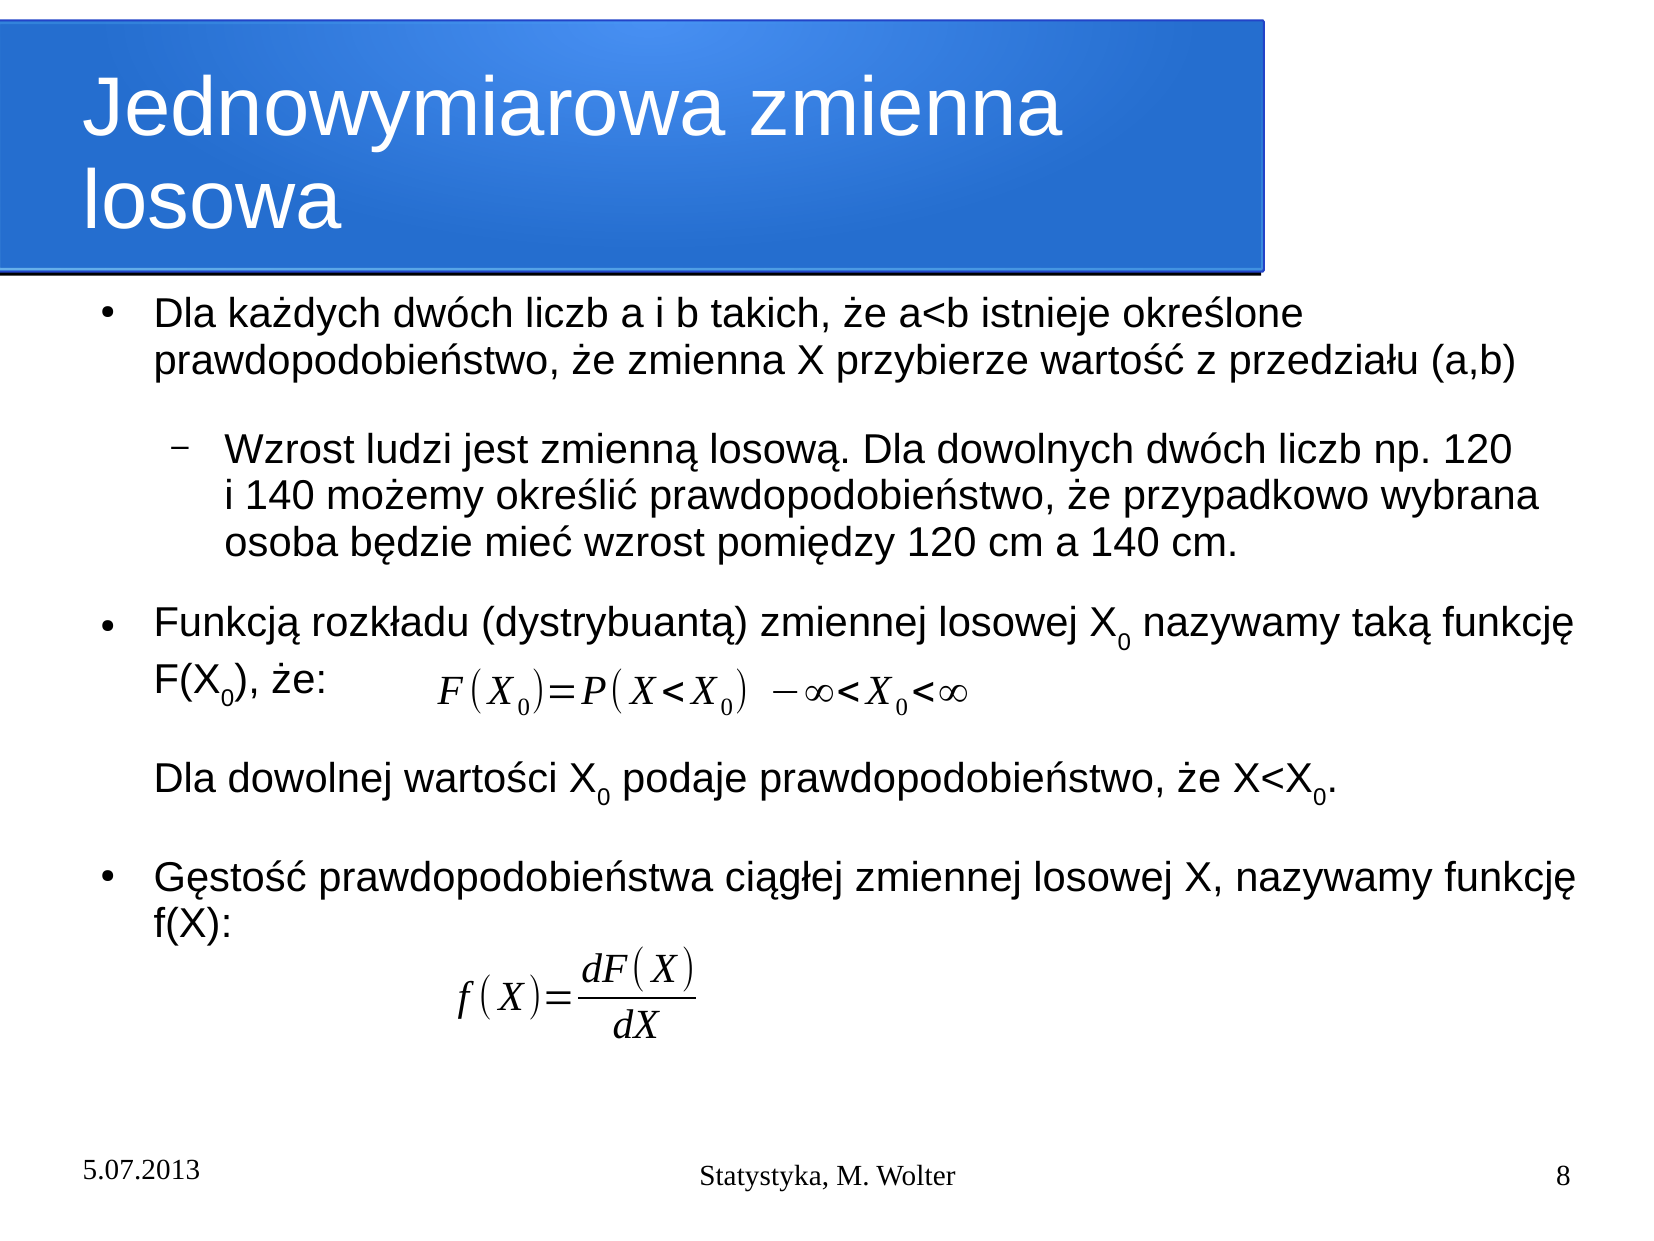

# Jednowymiarowa zmienna losowa
Dla każdych dwóch liczb a i b takich, że a<b istnieje określone prawdopodobieństwo, że zmienna X przybierze wartość z przedziału (a,b)
Wzrost ludzi jest zmienną losową. Dla dowolnych dwóch liczb np. 120 i 140 możemy określić prawdopodobieństwo, że przypadkowo wybrana osoba będzie mieć wzrost pomiędzy 120 cm a 140 cm.
Funkcją rozkładu (dystrybuantą) zmiennej losowej X0 nazywamy taką funkcję F(X0), że:
Dla dowolnej wartości X0 podaje prawdopodobieństwo, że X<X0.
Gęstość prawdopodobieństwa ciągłej zmiennej losowej X, nazywamy funkcję f(X):
5.07.2013
Statystyka, M. Wolter
8